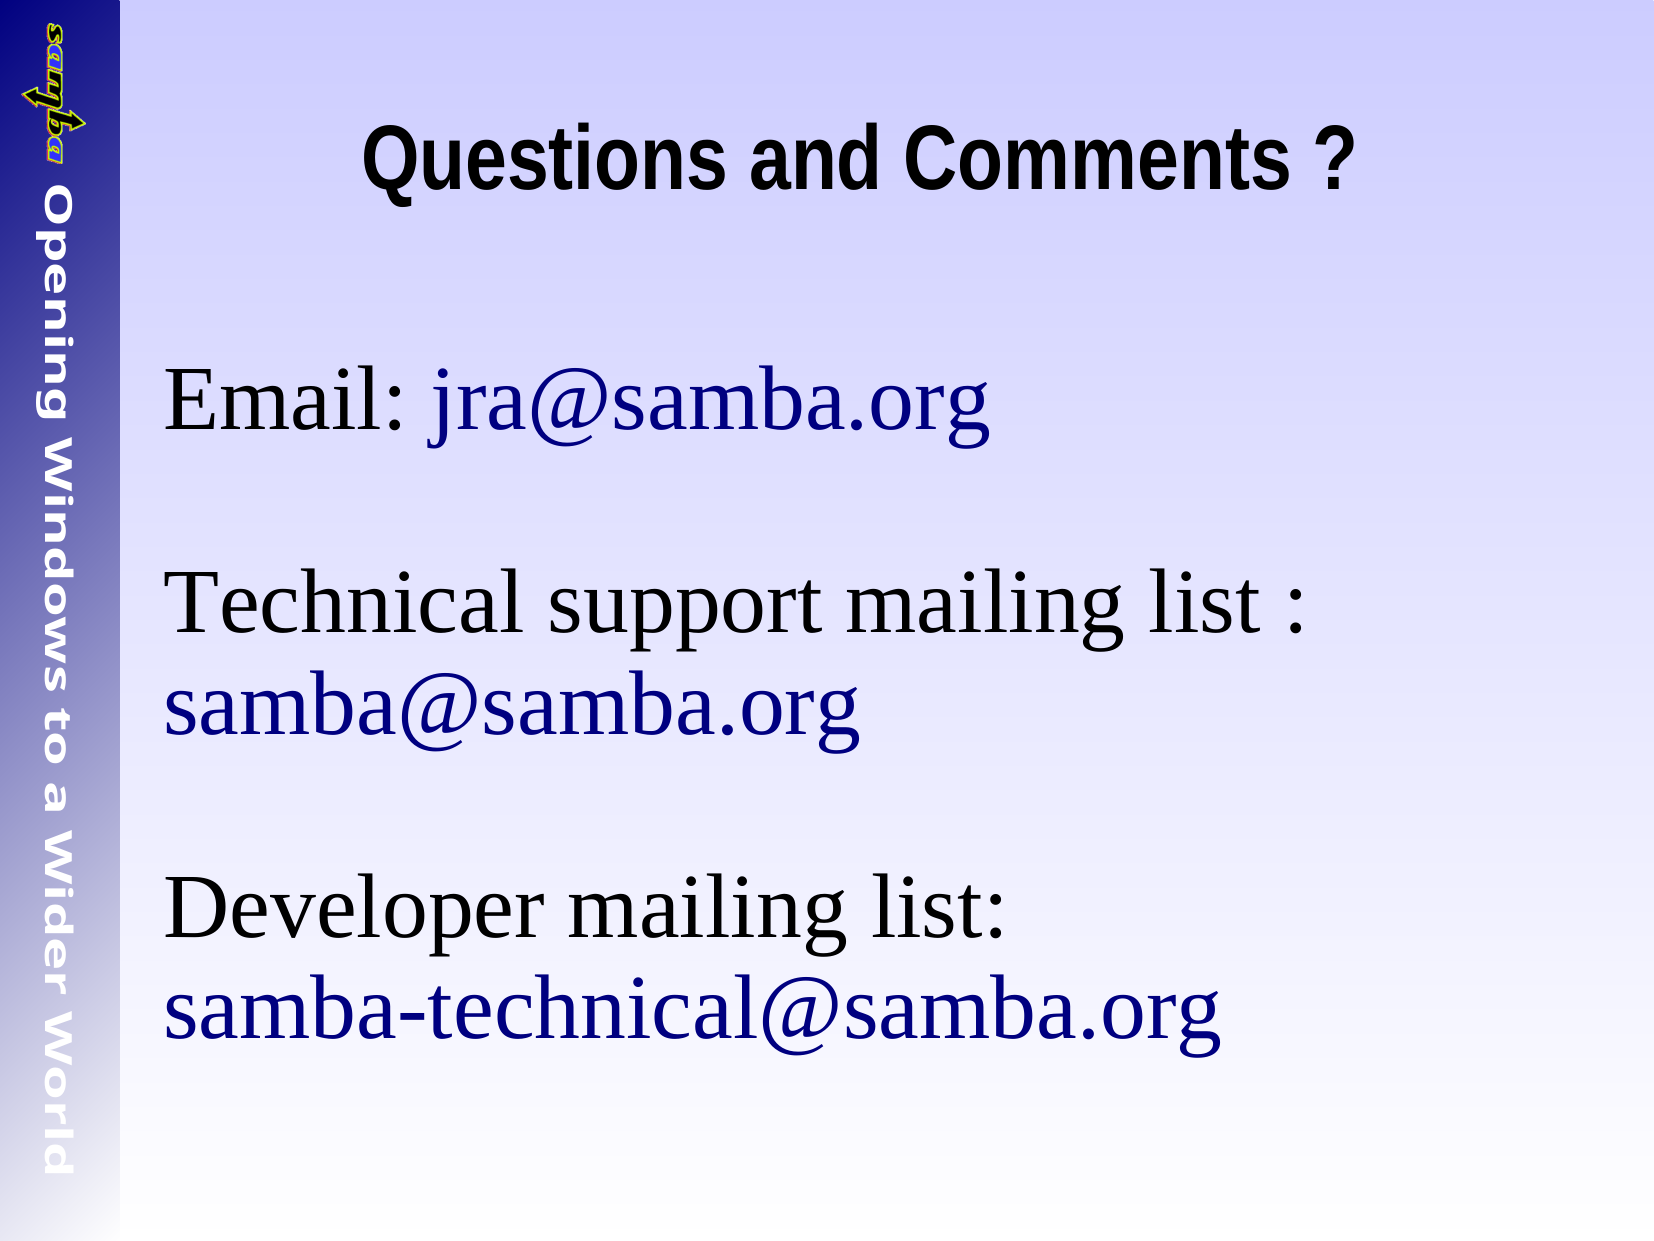

# Questions and Comments ?
Email: jra@samba.org
Technical support mailing list : samba@samba.org
Developer mailing list: samba-technical@samba.org